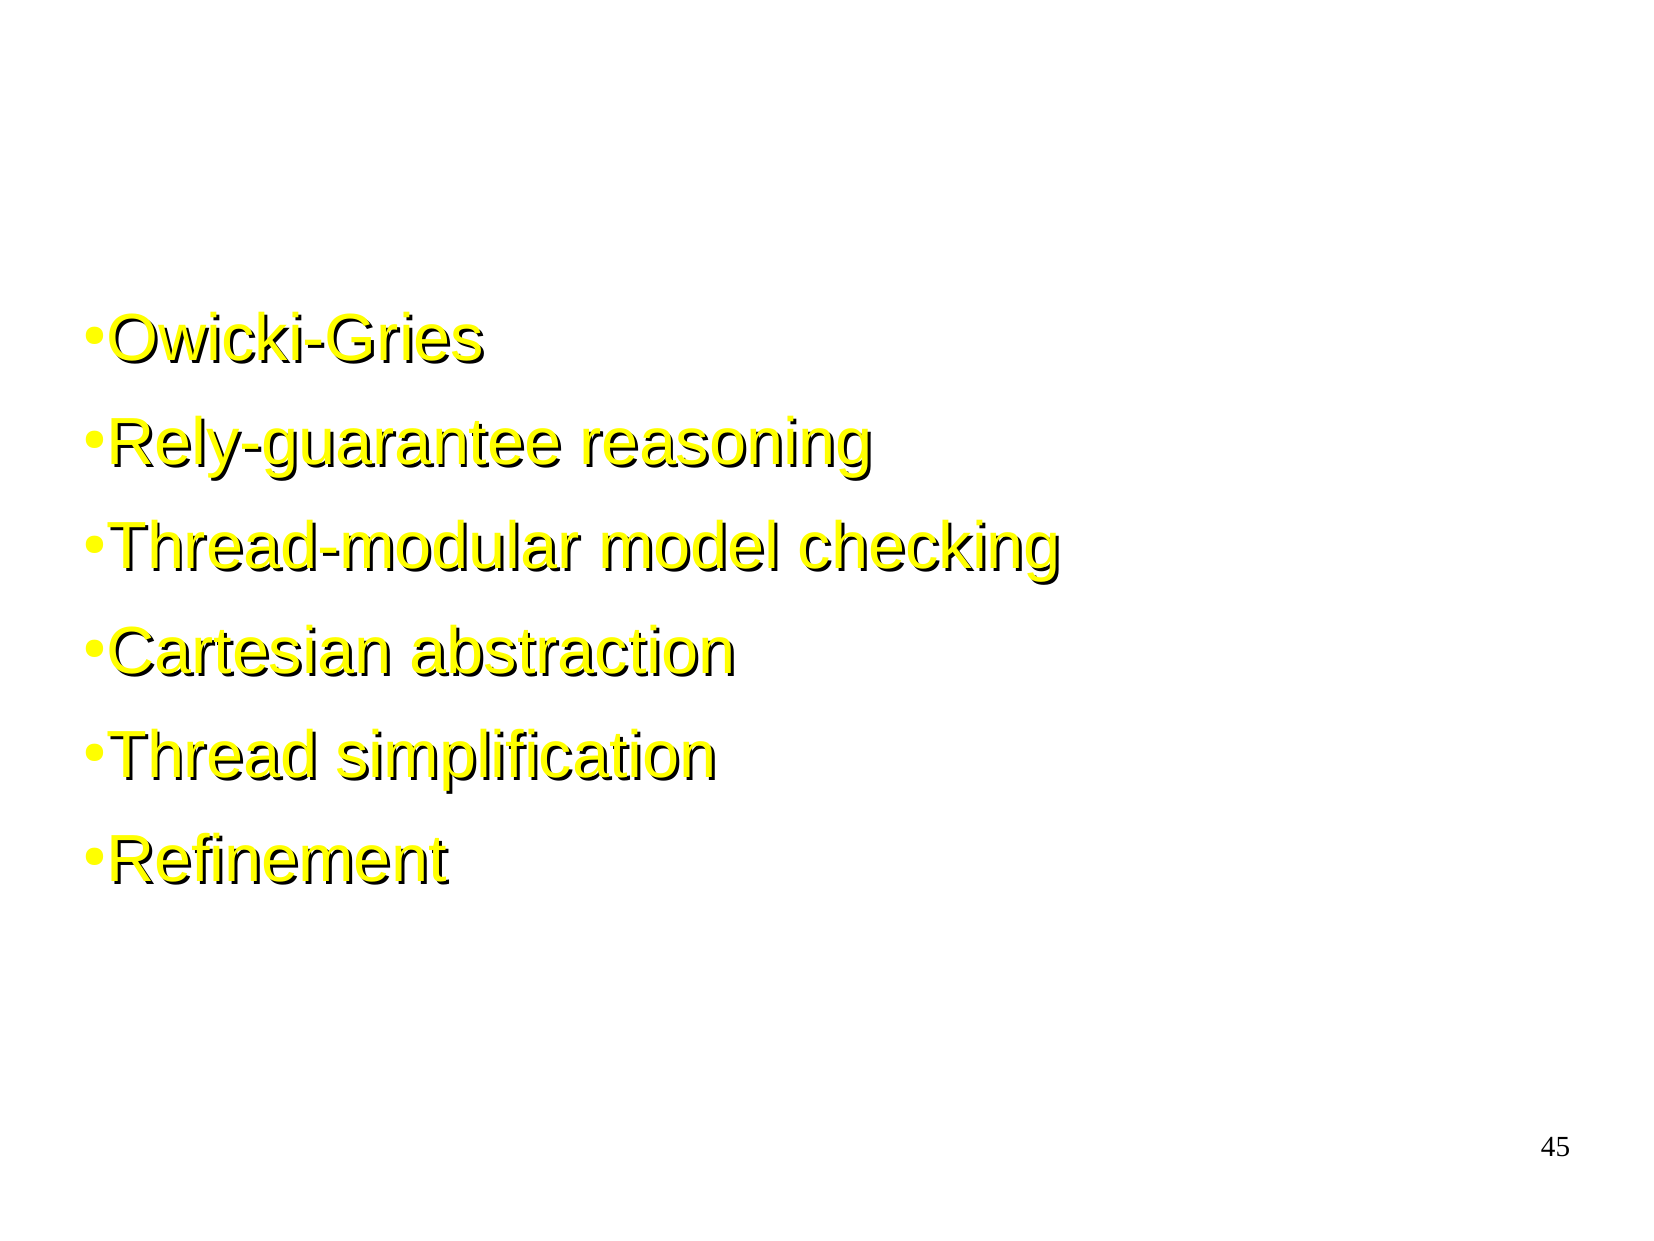

# Owicki-Gries
Rely-guarantee reasoning
Thread-modular model checking
Cartesian abstraction
Thread simplification
Refinement
45